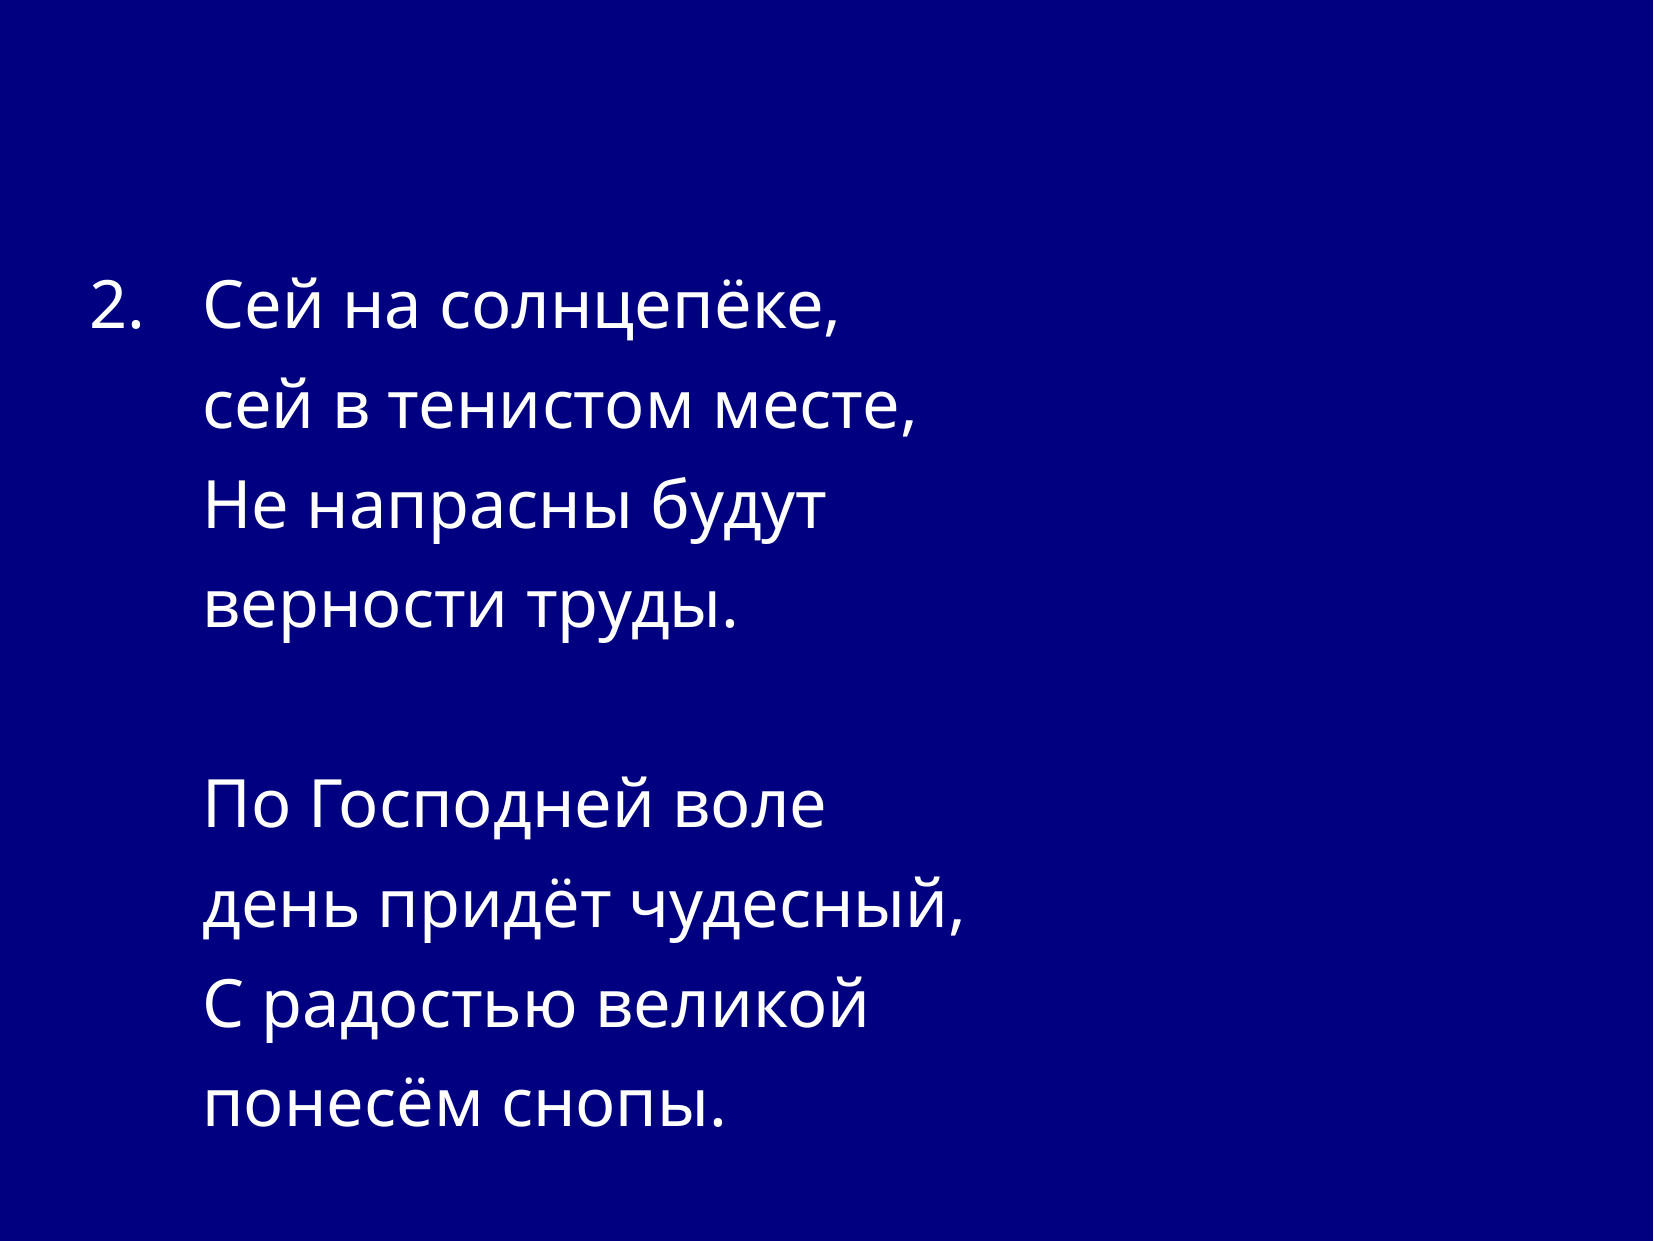

2.	Сей на солнцепёке,
	сей в тенистом месте,
	Не напрасны будут
	верности труды.
	По Господней воле
	день придёт чудесный,
	С радостью великой
	понесём снопы.